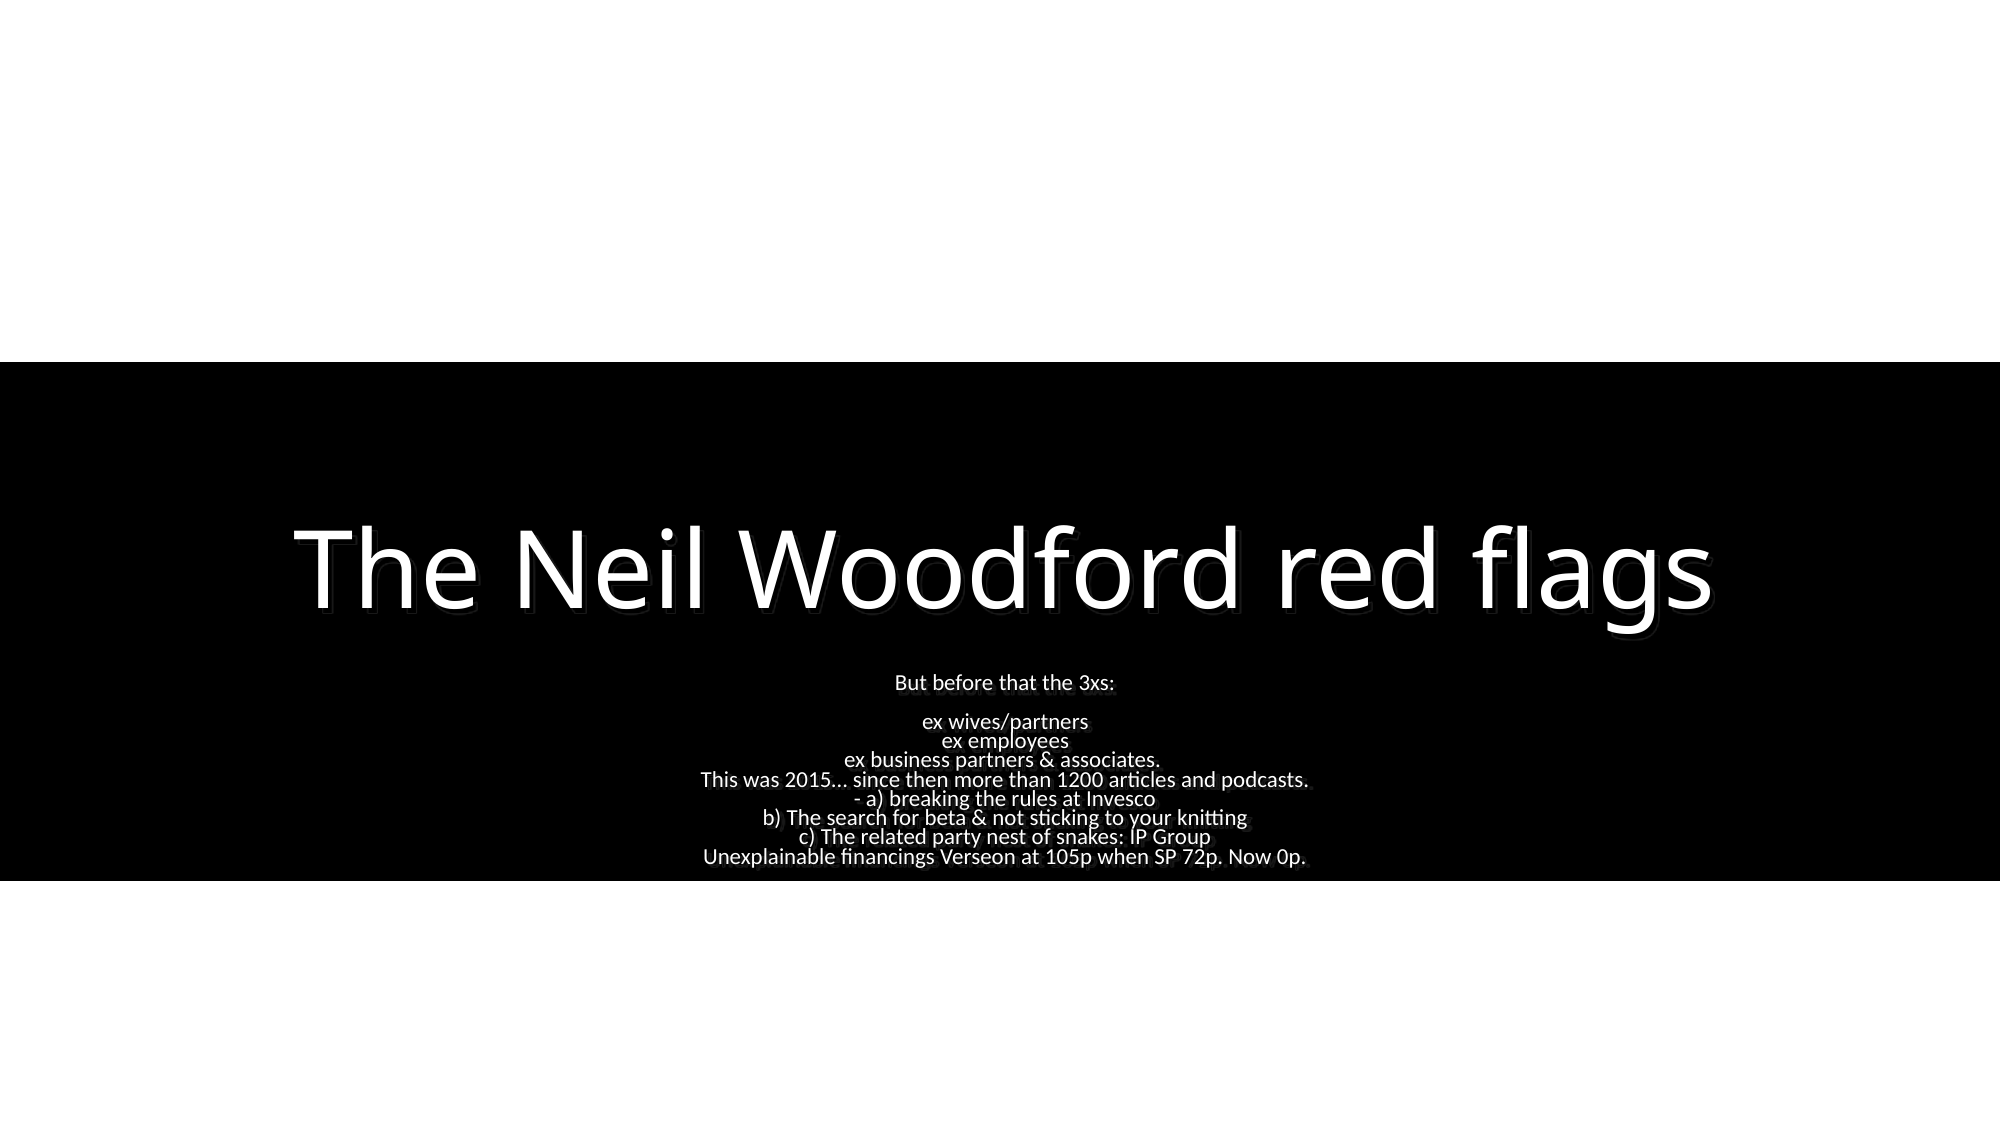

# The Neil Woodford red flags
But before that the 3xs:
ex wives/partners
ex employees
ex business partners & associates.
This was 2015… since then more than 1200 articles and podcasts.
- a) breaking the rules at Invesco
b) The search for beta & not sticking to your knitting
c) The related party nest of snakes: IP Group
Unexplainable financings Verseon at 105p when SP 72p. Now 0p.